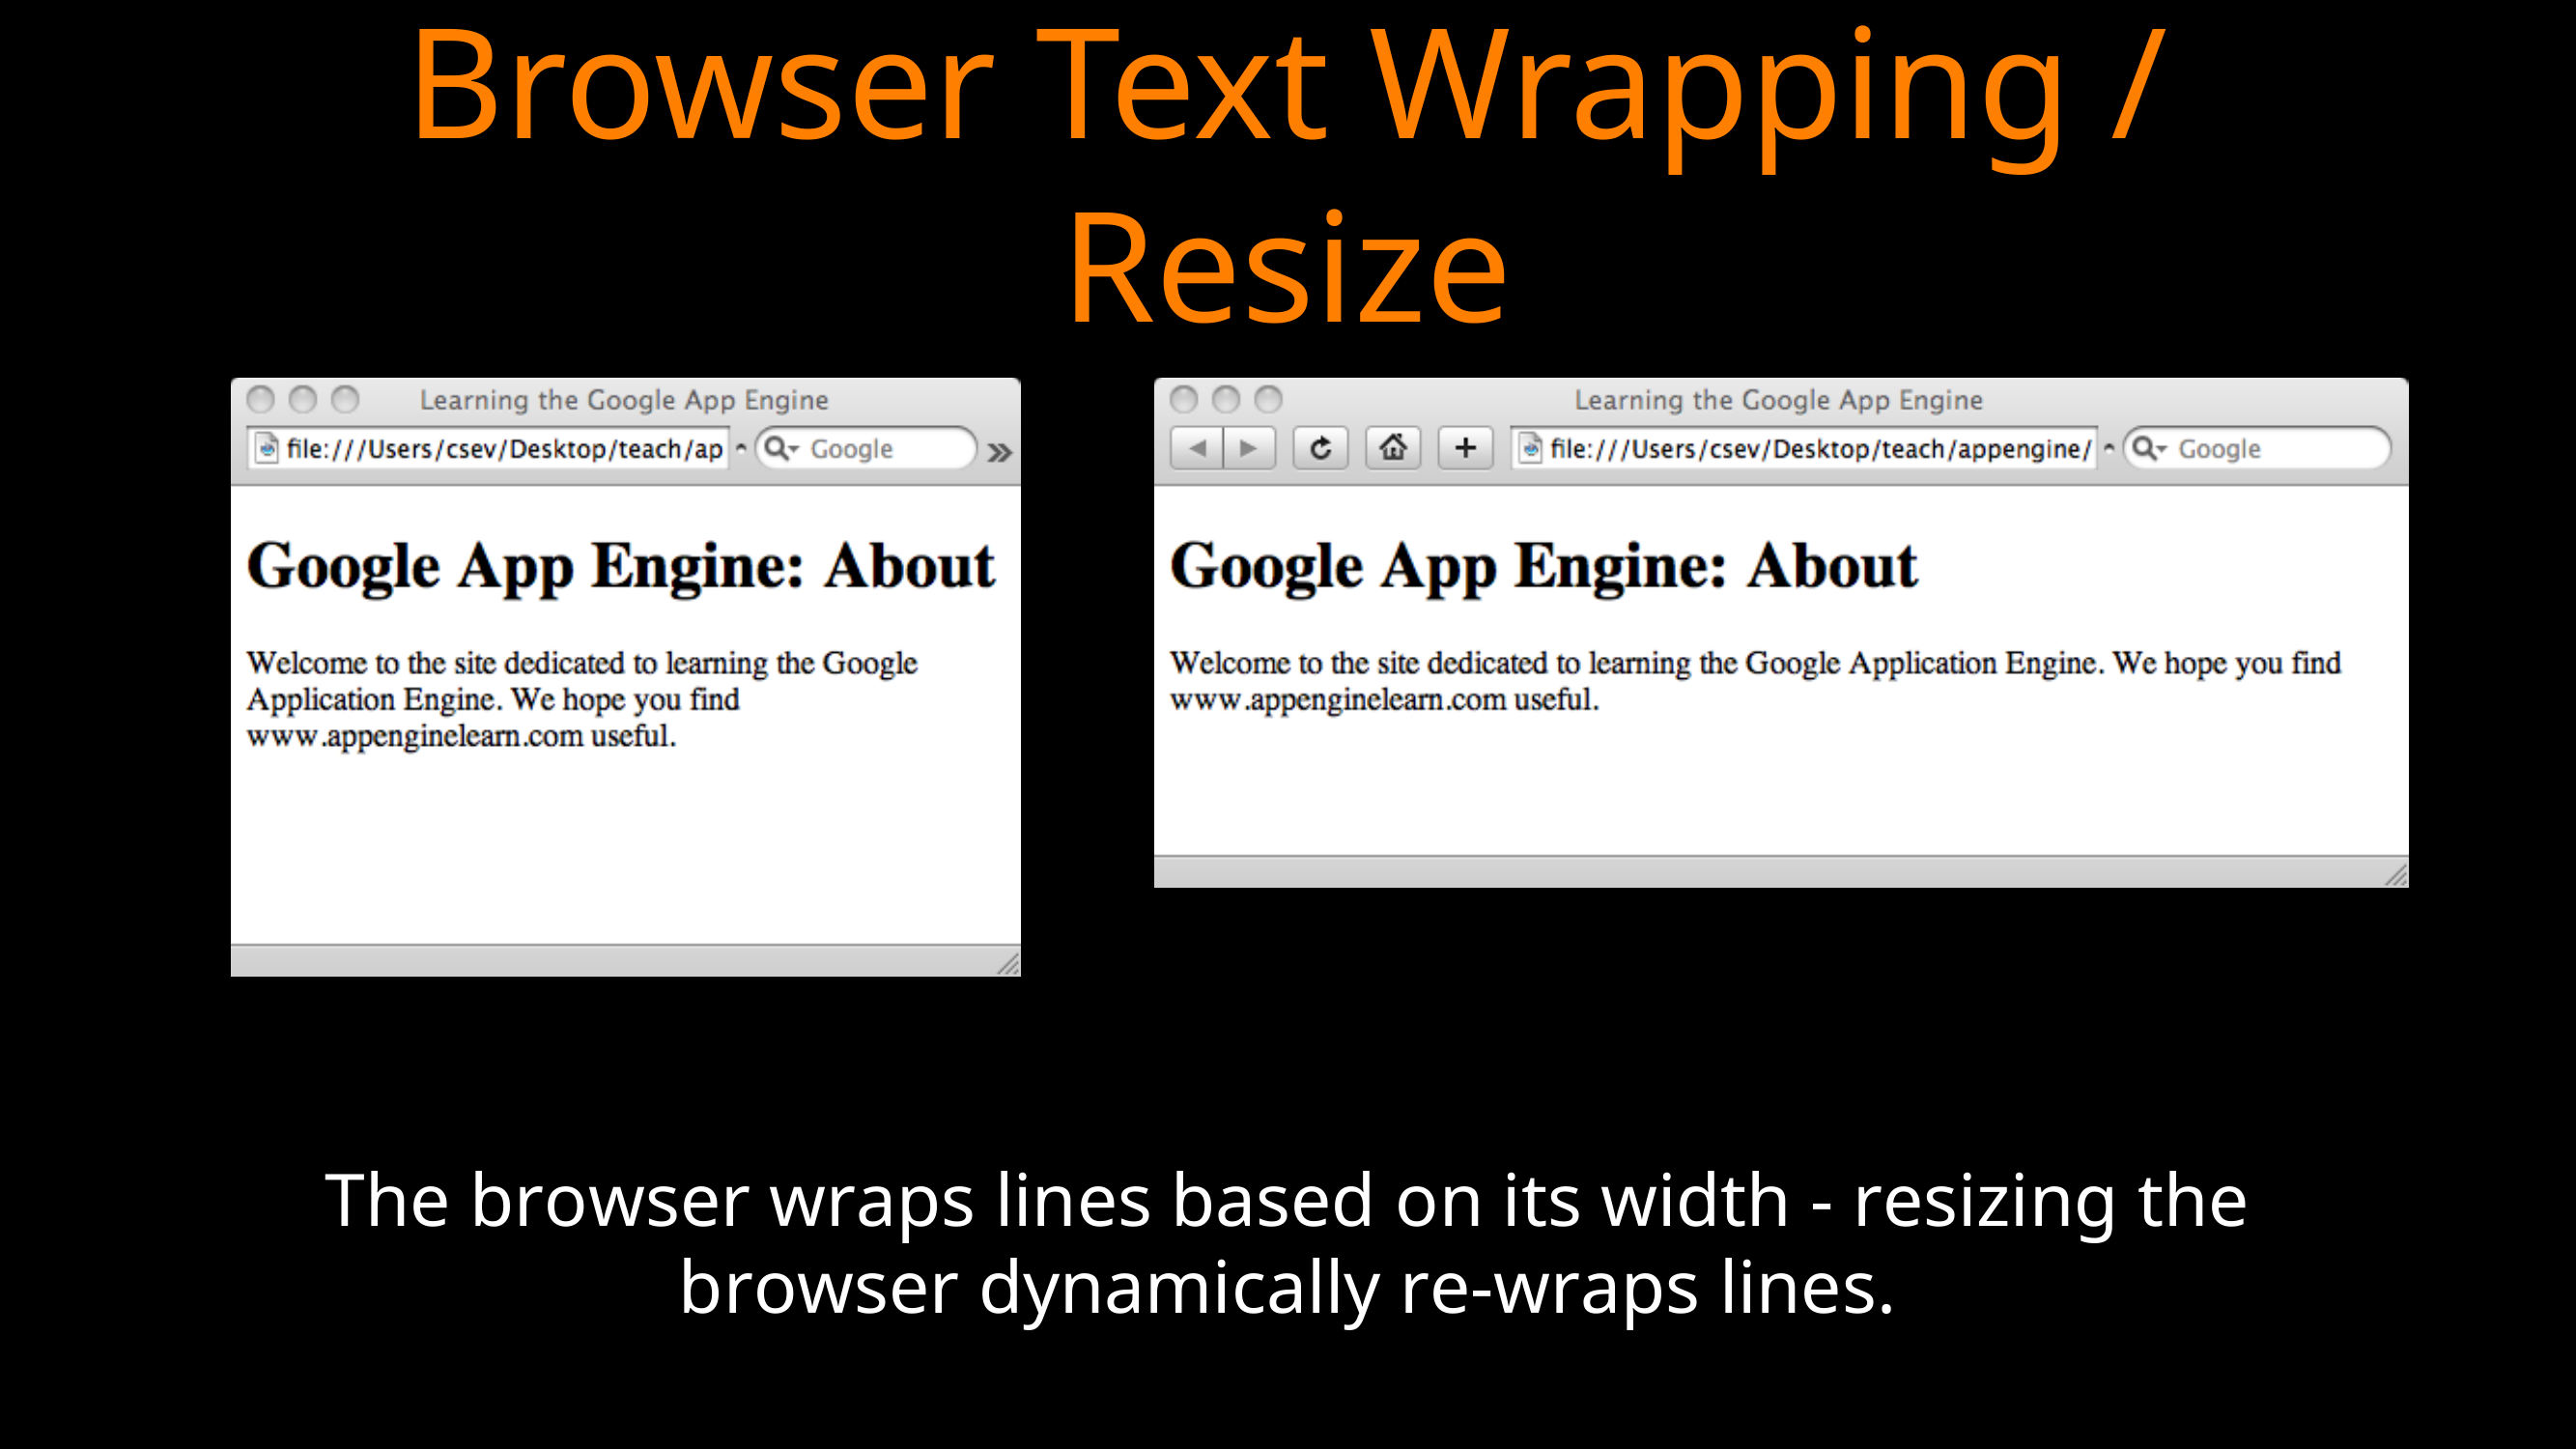

# Browser Text Wrapping / Resize
The browser wraps lines based on its width - resizing the browser dynamically re-wraps lines.